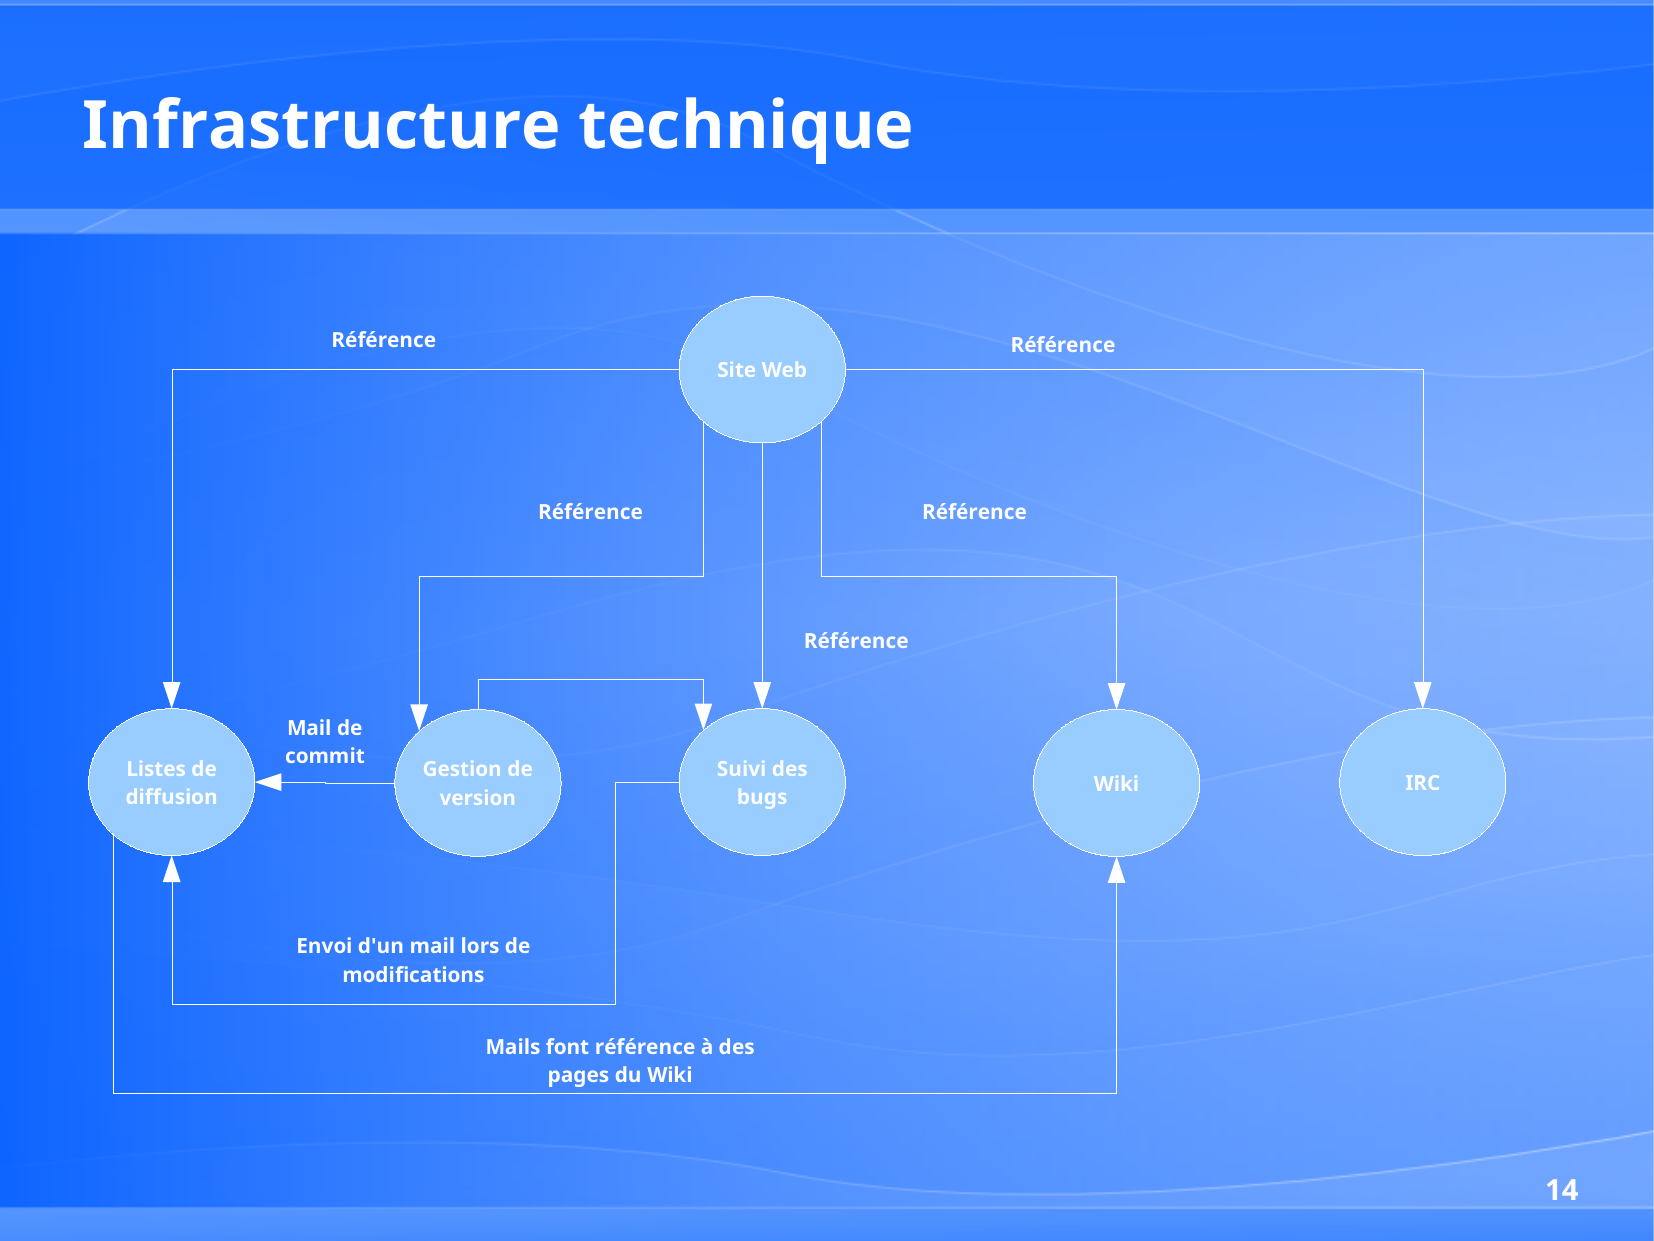

# Infrastructure technique
Site Web
Référence
Référence
Référence
Référence
Référence
Mail de commit
Suivi des
bugs
Listes de
diffusion
IRC
Gestion de
version
Wiki
Envoi d'un mail lors de modifications
Mails font référence à des pages du Wiki
14